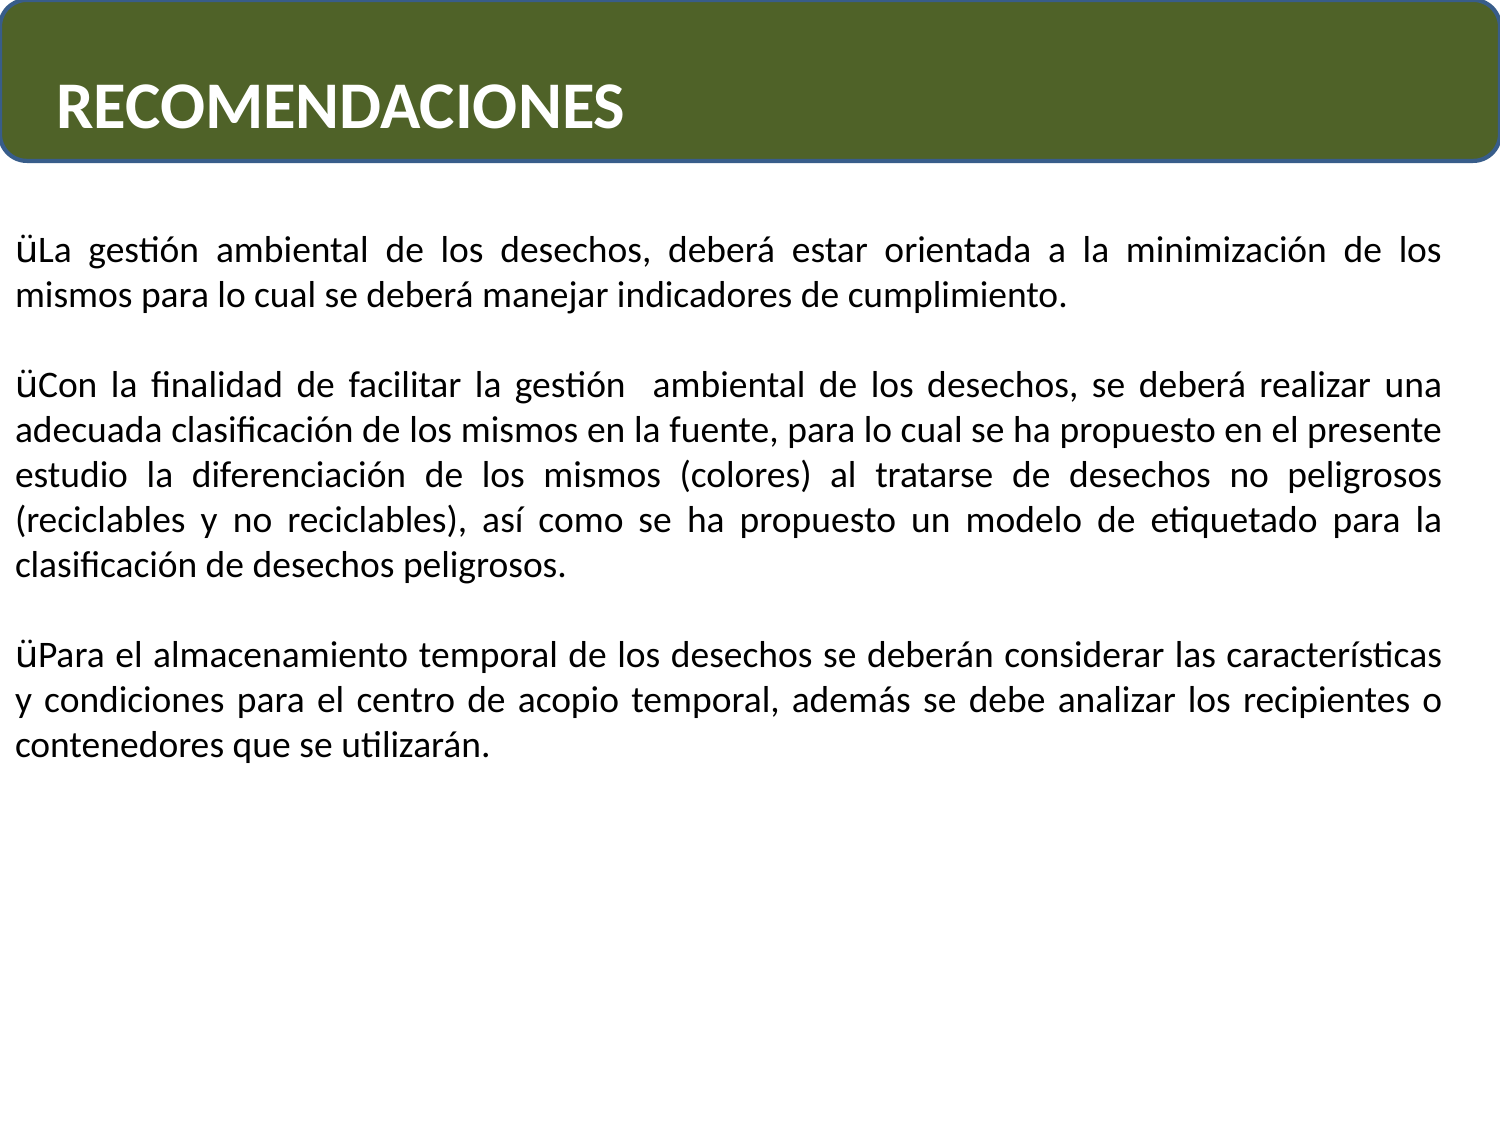

RECOMENDACIONES
La gestión ambiental de los desechos, deberá estar orientada a la minimización de los mismos para lo cual se deberá manejar indicadores de cumplimiento.
Con la finalidad de facilitar la gestión ambiental de los desechos, se deberá realizar una adecuada clasificación de los mismos en la fuente, para lo cual se ha propuesto en el presente estudio la diferenciación de los mismos (colores) al tratarse de desechos no peligrosos (reciclables y no reciclables), así como se ha propuesto un modelo de etiquetado para la clasificación de desechos peligrosos.
Para el almacenamiento temporal de los desechos se deberán considerar las características y condiciones para el centro de acopio temporal, además se debe analizar los recipientes o contenedores que se utilizarán.